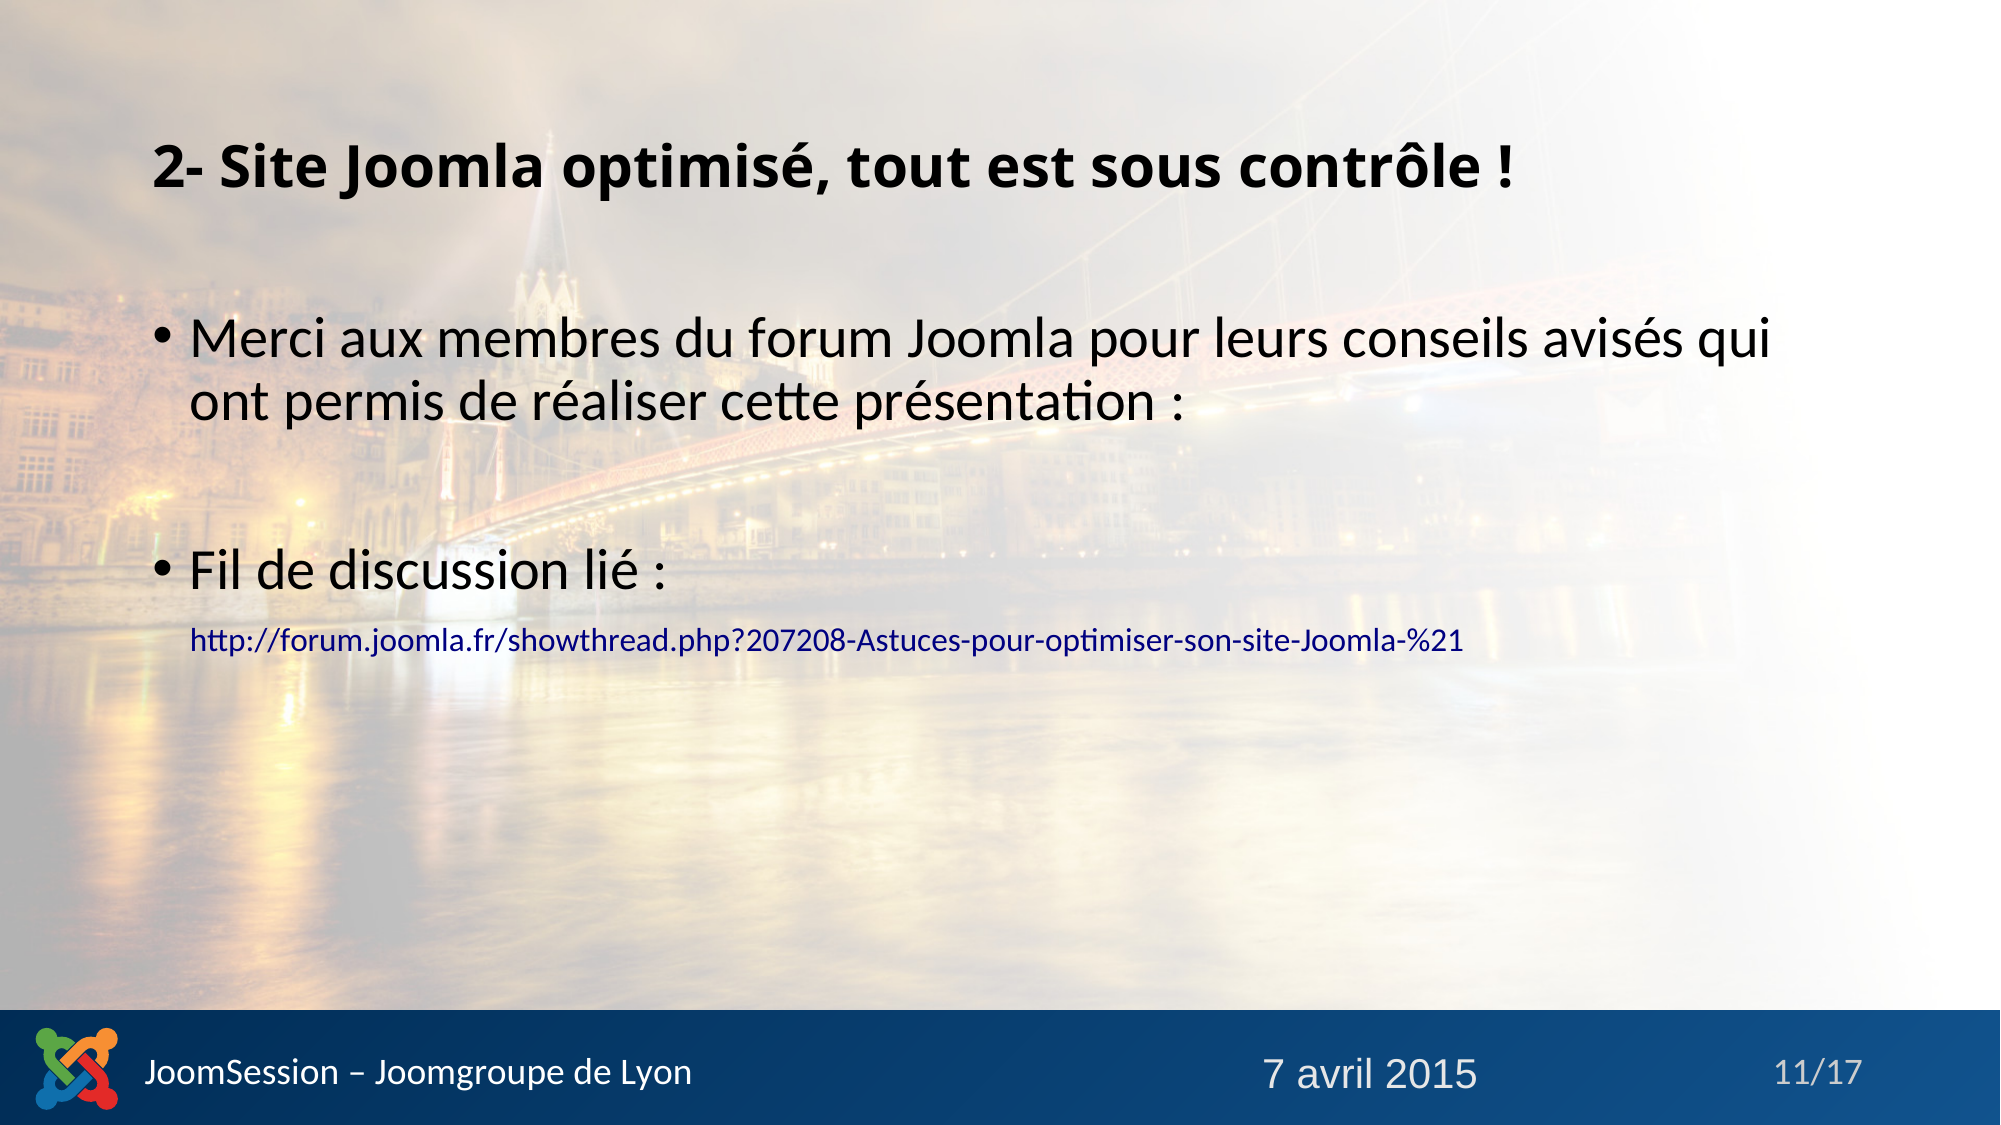

# 2- Site Joomla optimisé, tout est sous contrôle !
Merci aux membres du forum Joomla pour leurs conseils avisés qui ont permis de réaliser cette présentation :
Fil de discussion lié :
http://forum.joomla.fr/showthread.php?207208-Astuces-pour-optimiser-son-site-Joomla-%21
11